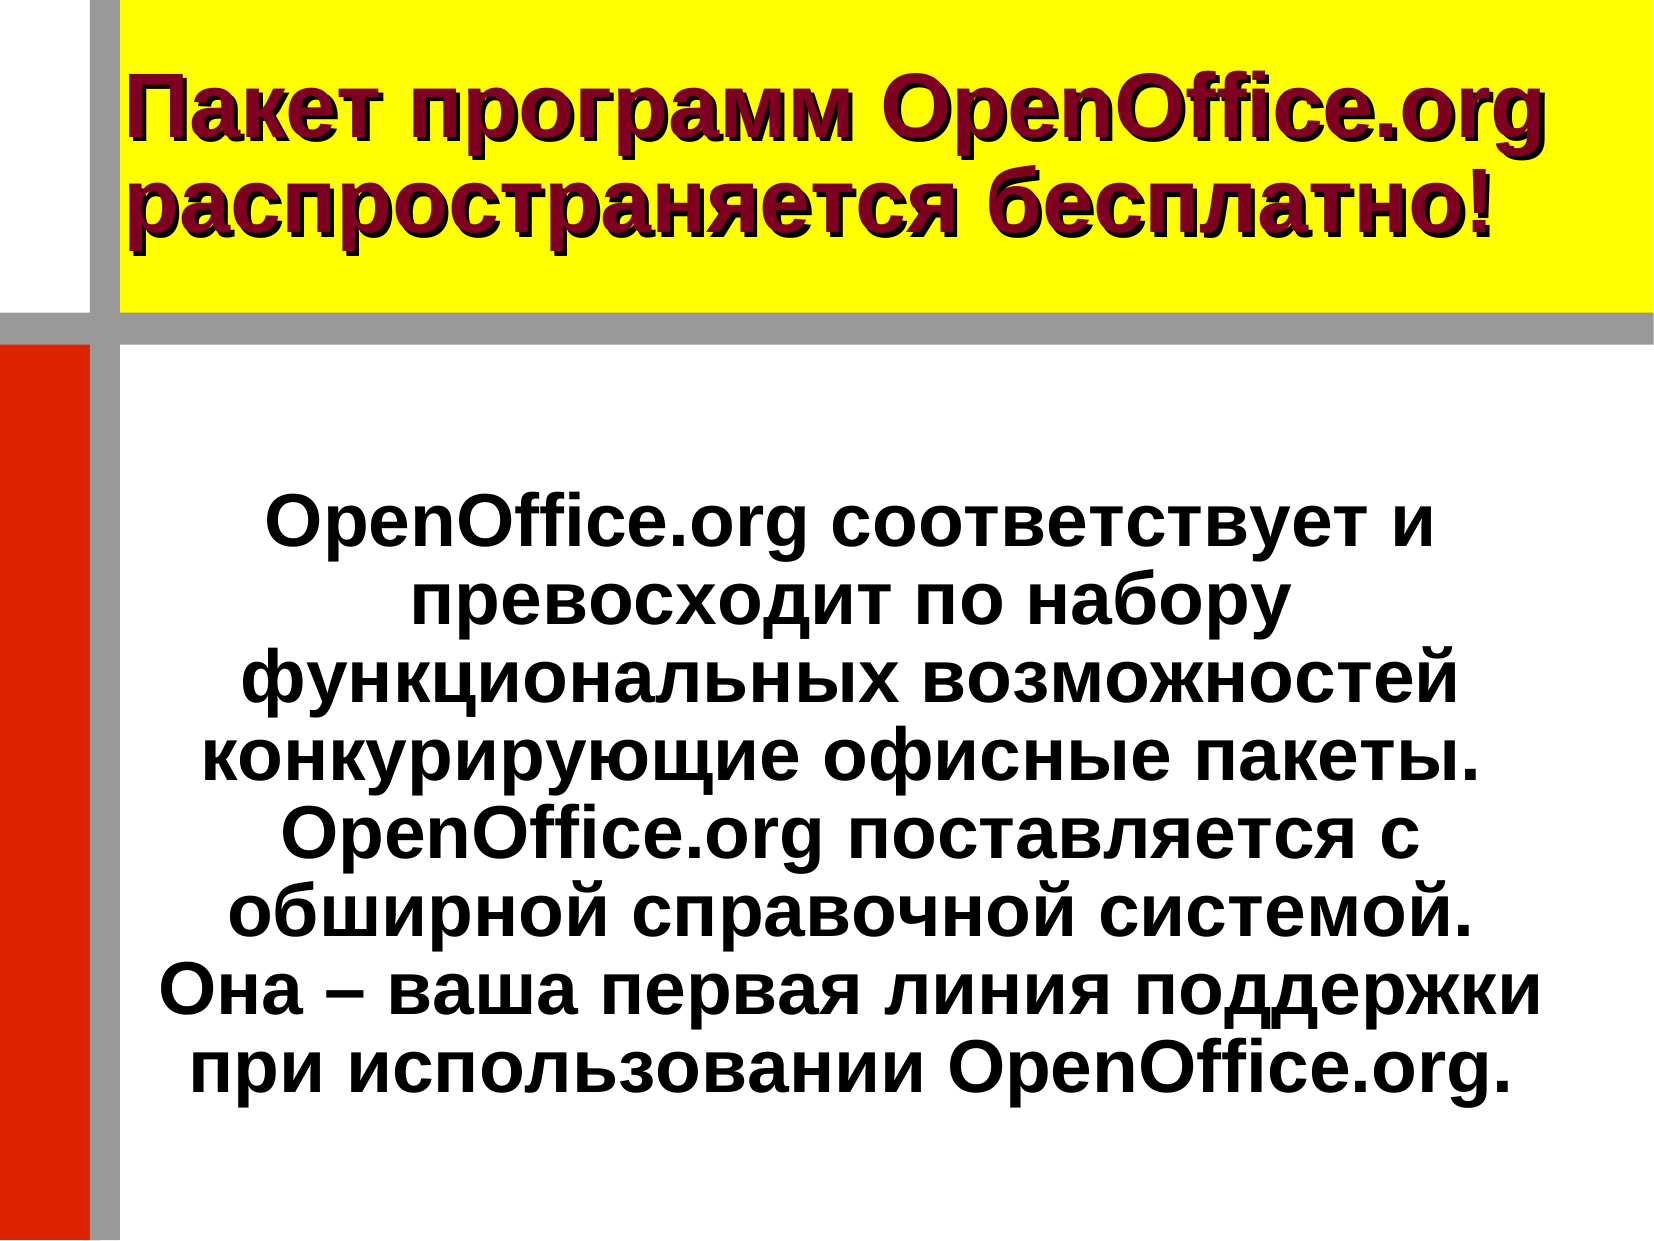

# Пакет программ OpenOffice.org распространяется бесплатно!
OpenOffice.org соответствует и превосходит по набору функциональных возможностей конкурирующие офисные пакеты.
OpenOffice.org поставляется с обширной справочной системой. Она – ваша первая линия поддержки при использовании OpenOffice.org.